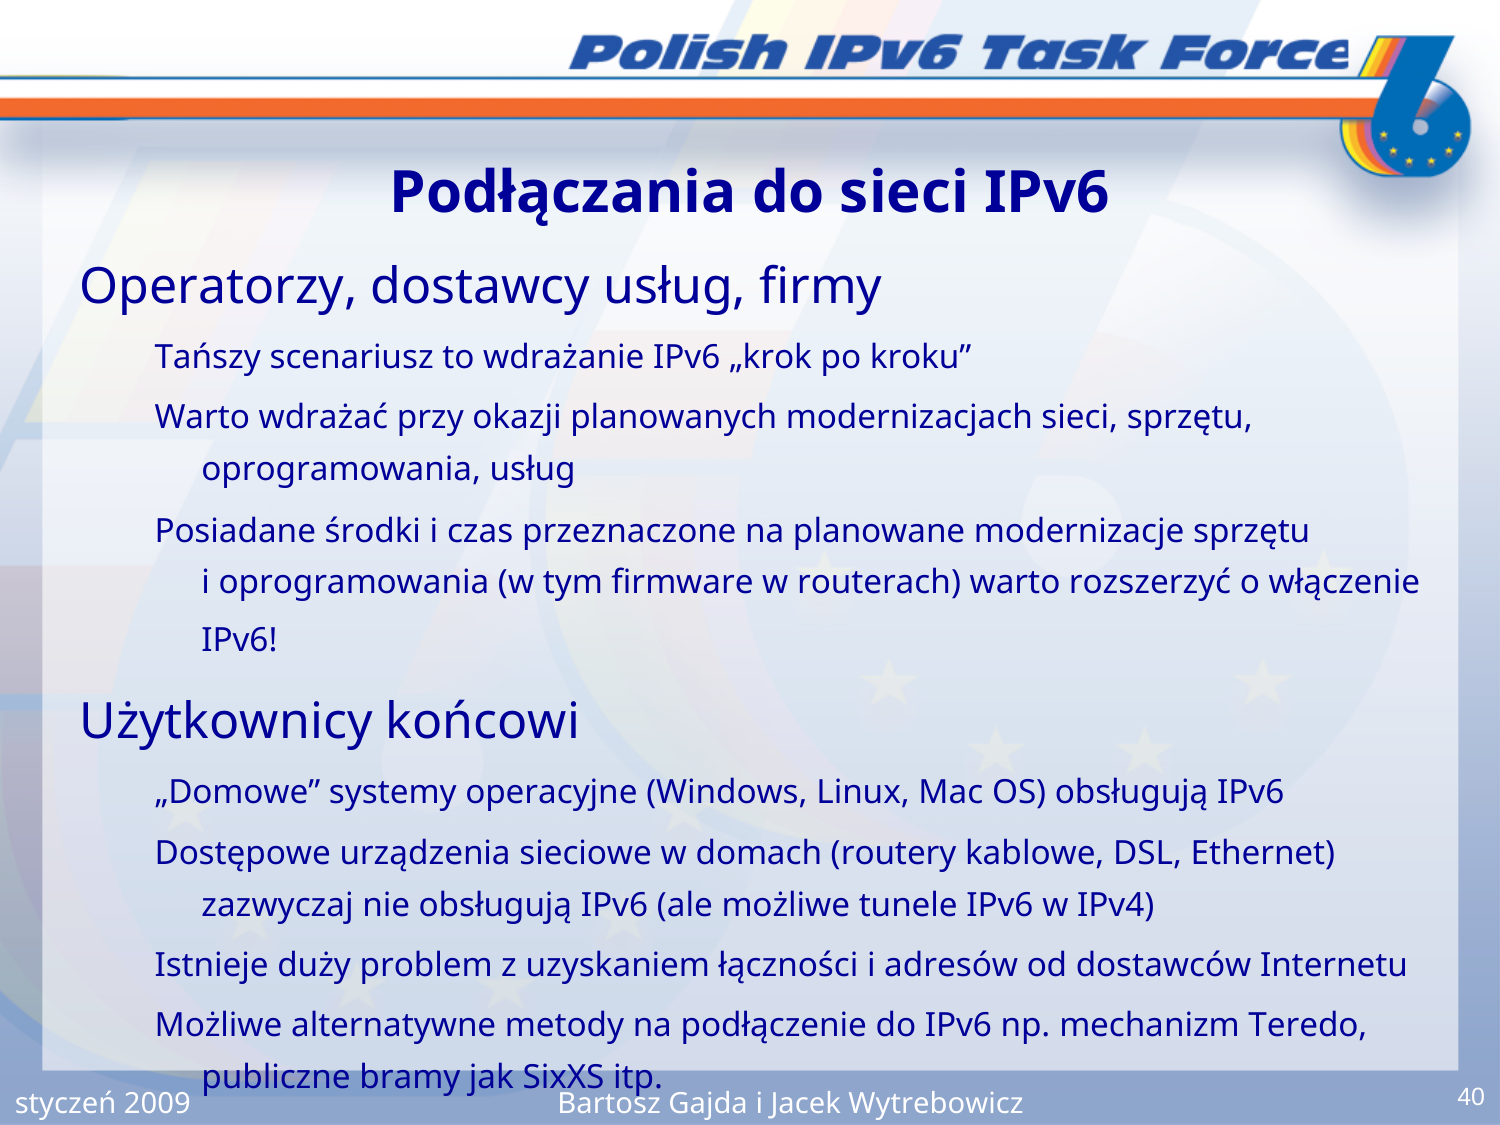

# Podłączania do sieci IPv6
Operatorzy, dostawcy usług, firmy
Tańszy scenariusz to wdrażanie IPv6 „krok po kroku”
Warto wdrażać przy okazji planowanych modernizacjach sieci, sprzętu, oprogramowania, usług
Posiadane środki i czas przeznaczone na planowane modernizacje sprzętu
i oprogramowania (w tym firmware w routerach) warto rozszerzyć o włączenie IPv6!
Użytkownicy końcowi
„Domowe” systemy operacyjne (Windows, Linux, Mac OS) obsługują IPv6
Dostępowe urządzenia sieciowe w domach (routery kablowe, DSL, Ethernet) zazwyczaj nie obsługują IPv6 (ale możliwe tunele IPv6 w IPv4)
Istnieje duży problem z uzyskaniem łączności i adresów od dostawców Internetu
Możliwe alternatywne metody na podłączenie do IPv6 np. mechanizm Teredo, publiczne bramy jak SixXS itp.
styczeń 2009
Bartosz Gajda i Jacek Wytrebowicz
40